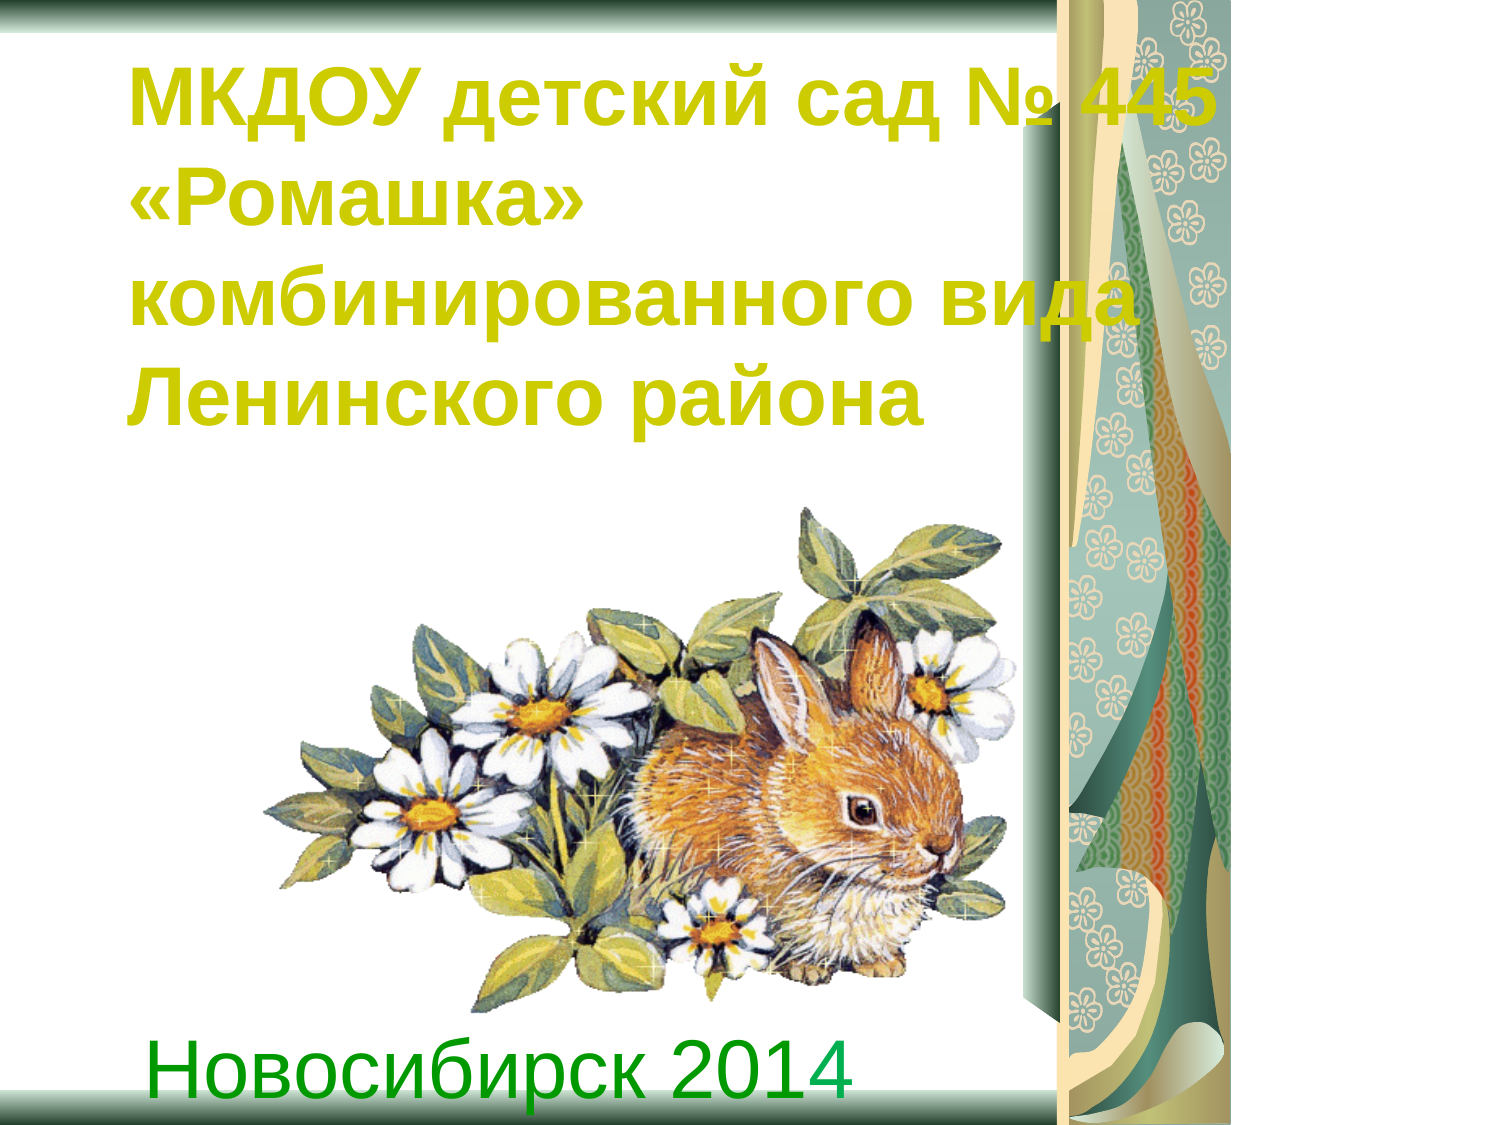

МКДОУ детский сад № 445 «Ромашка» комбинированного вида
Ленинского района
# Новосибирск 2014